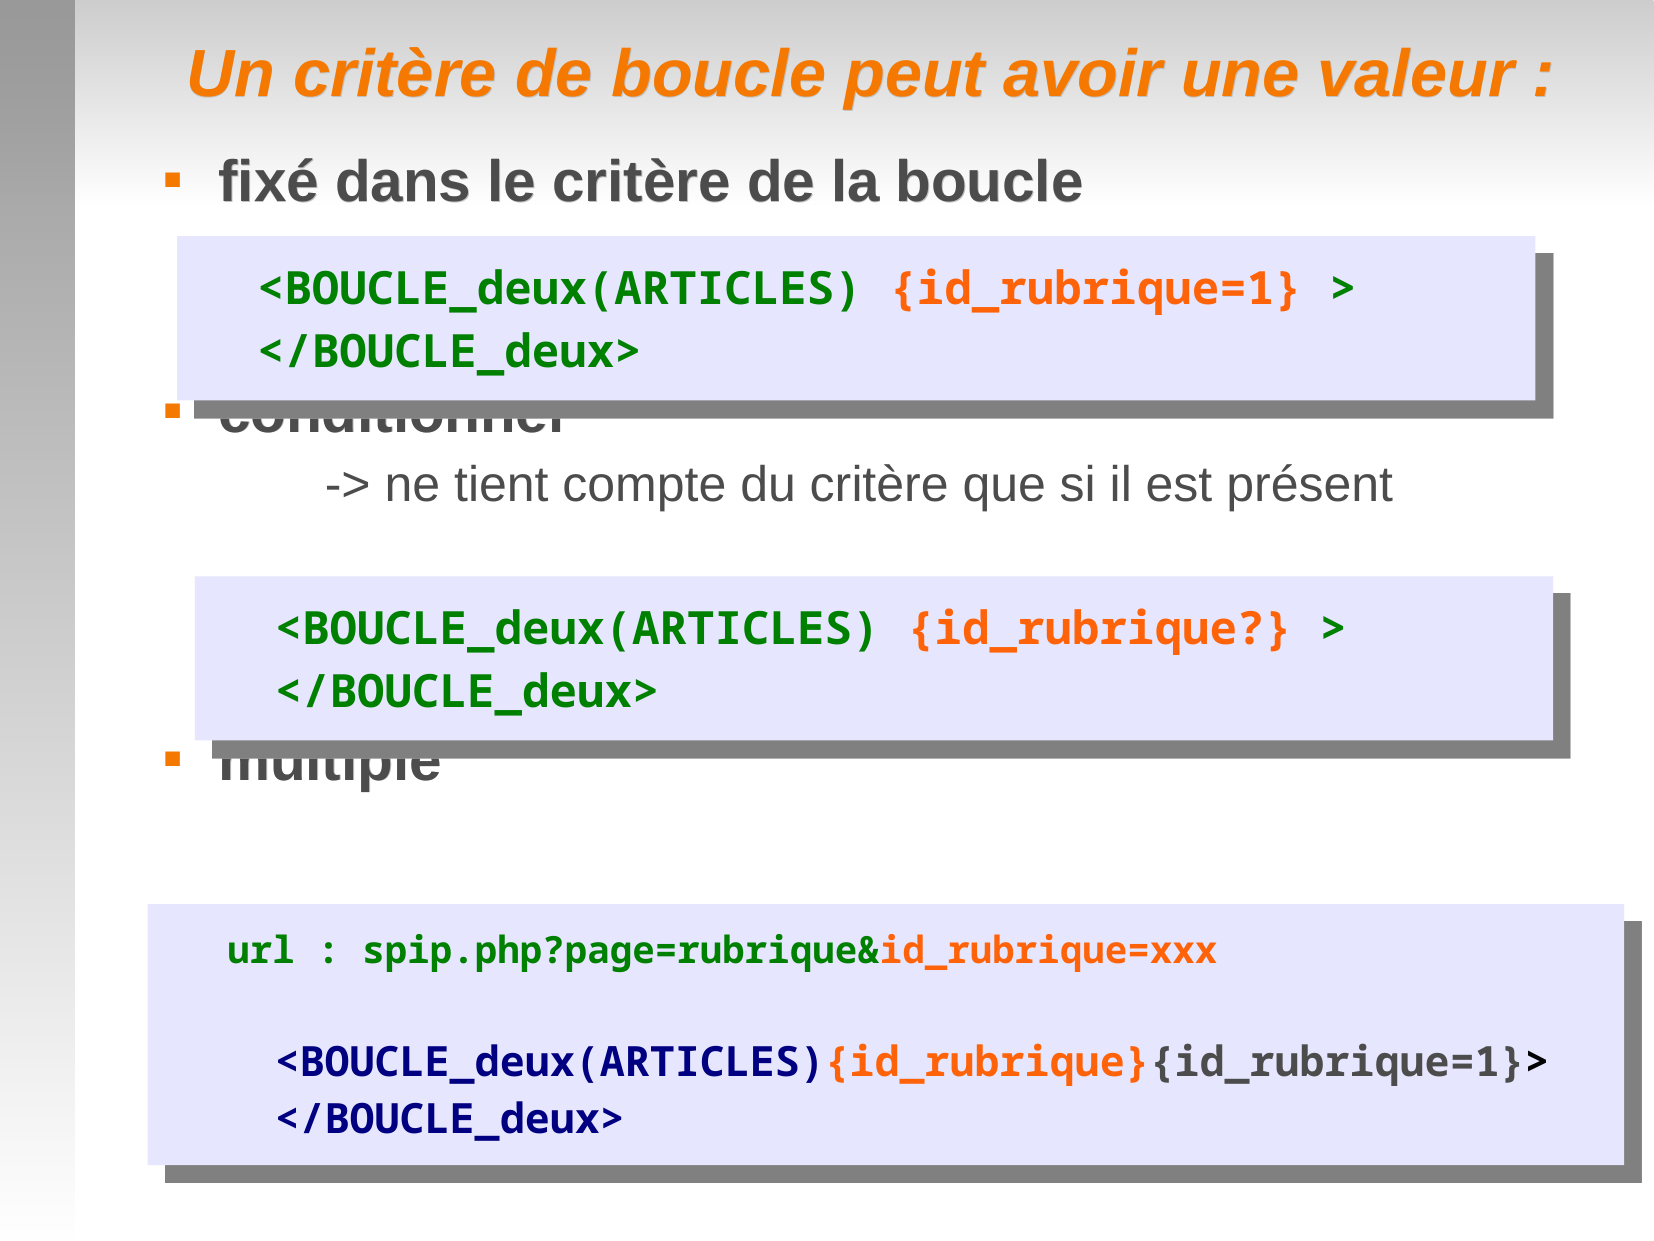

Un critère de boucle peut avoir une valeur :
# fixé dans le critère de la boucle
conditionnel
-> ne tient compte du critère que si il est présent
multiple
<BOUCLE_deux(ARTICLES) {id_rubrique=1} >
</BOUCLE_deux>
<BOUCLE_deux(ARTICLES) {id_rubrique?} >
</BOUCLE_deux>
url : spip.php?page=rubrique&id_rubrique=xxx
<BOUCLE_deux(ARTICLES){id_rubrique}{id_rubrique=1}>
</BOUCLE_deux>